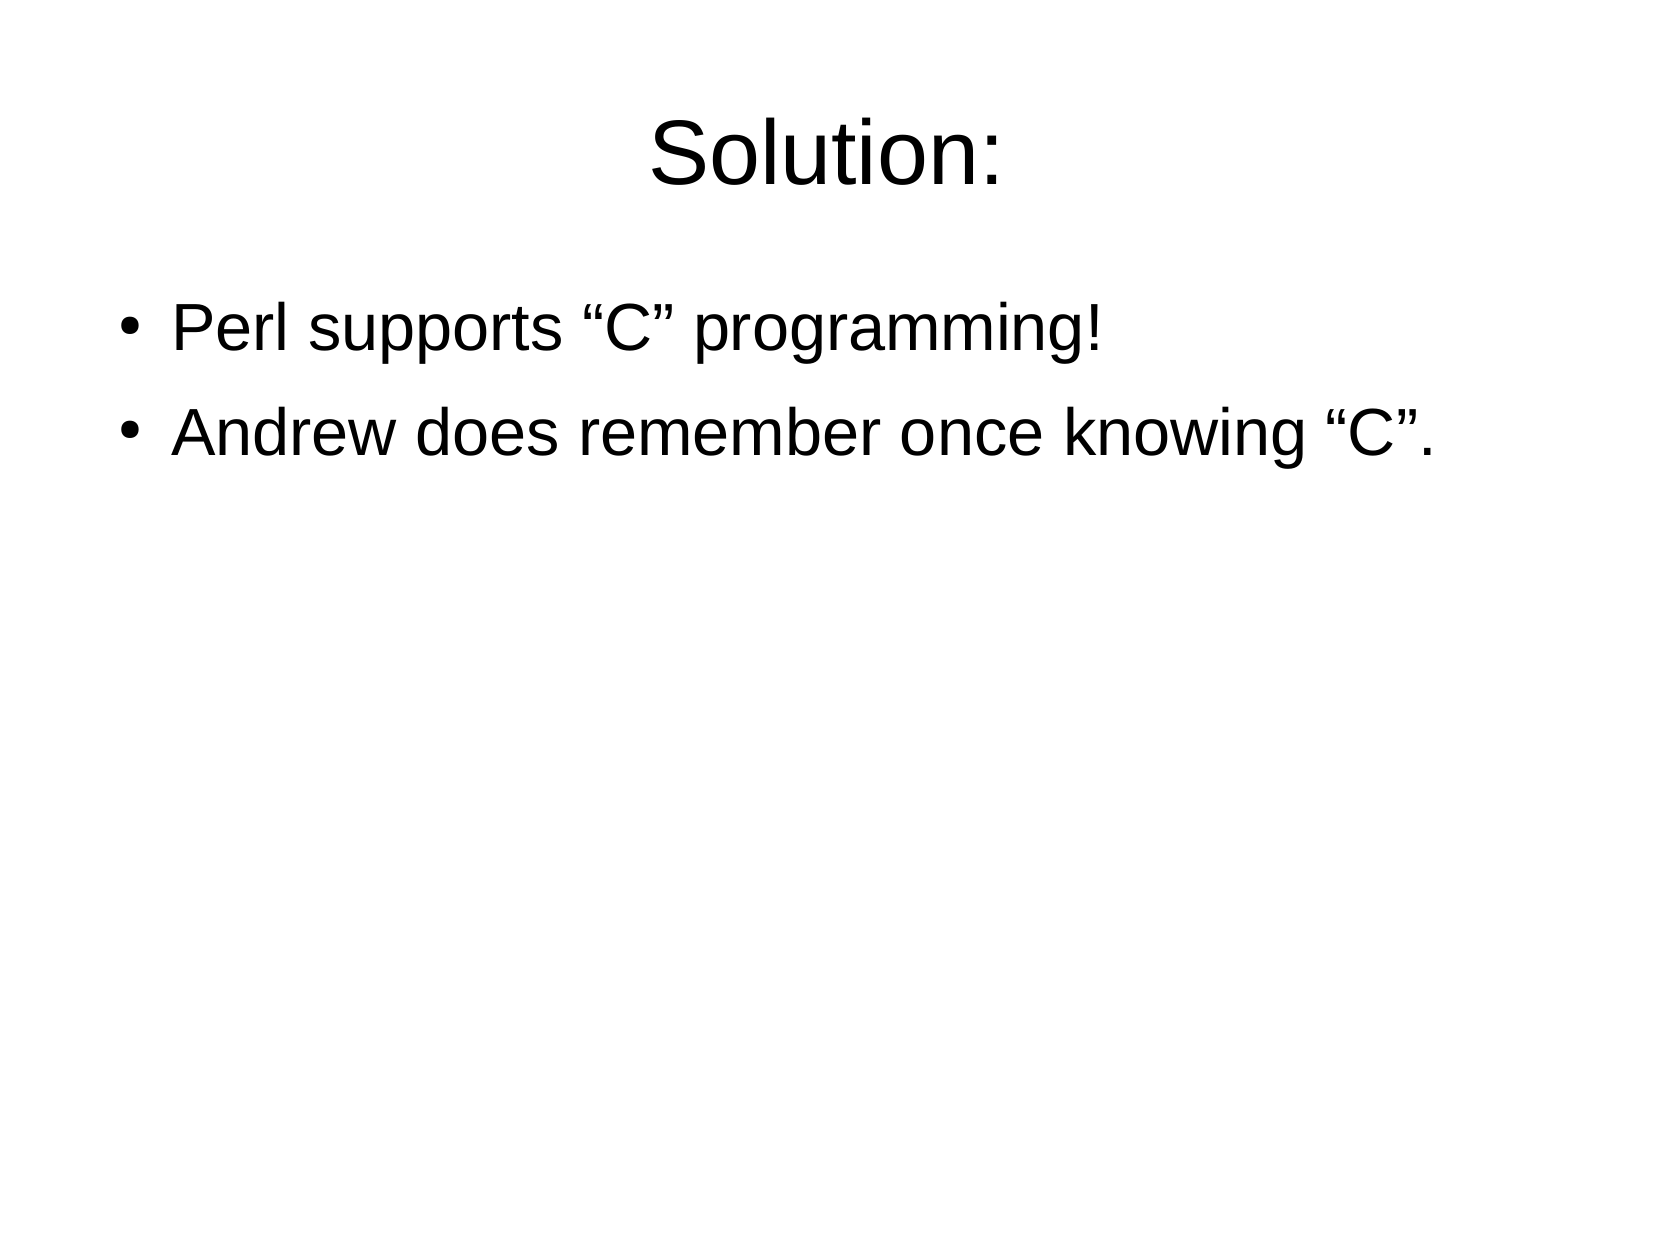

# Solution:
Perl supports “C” programming!
Andrew does remember once knowing “C”.